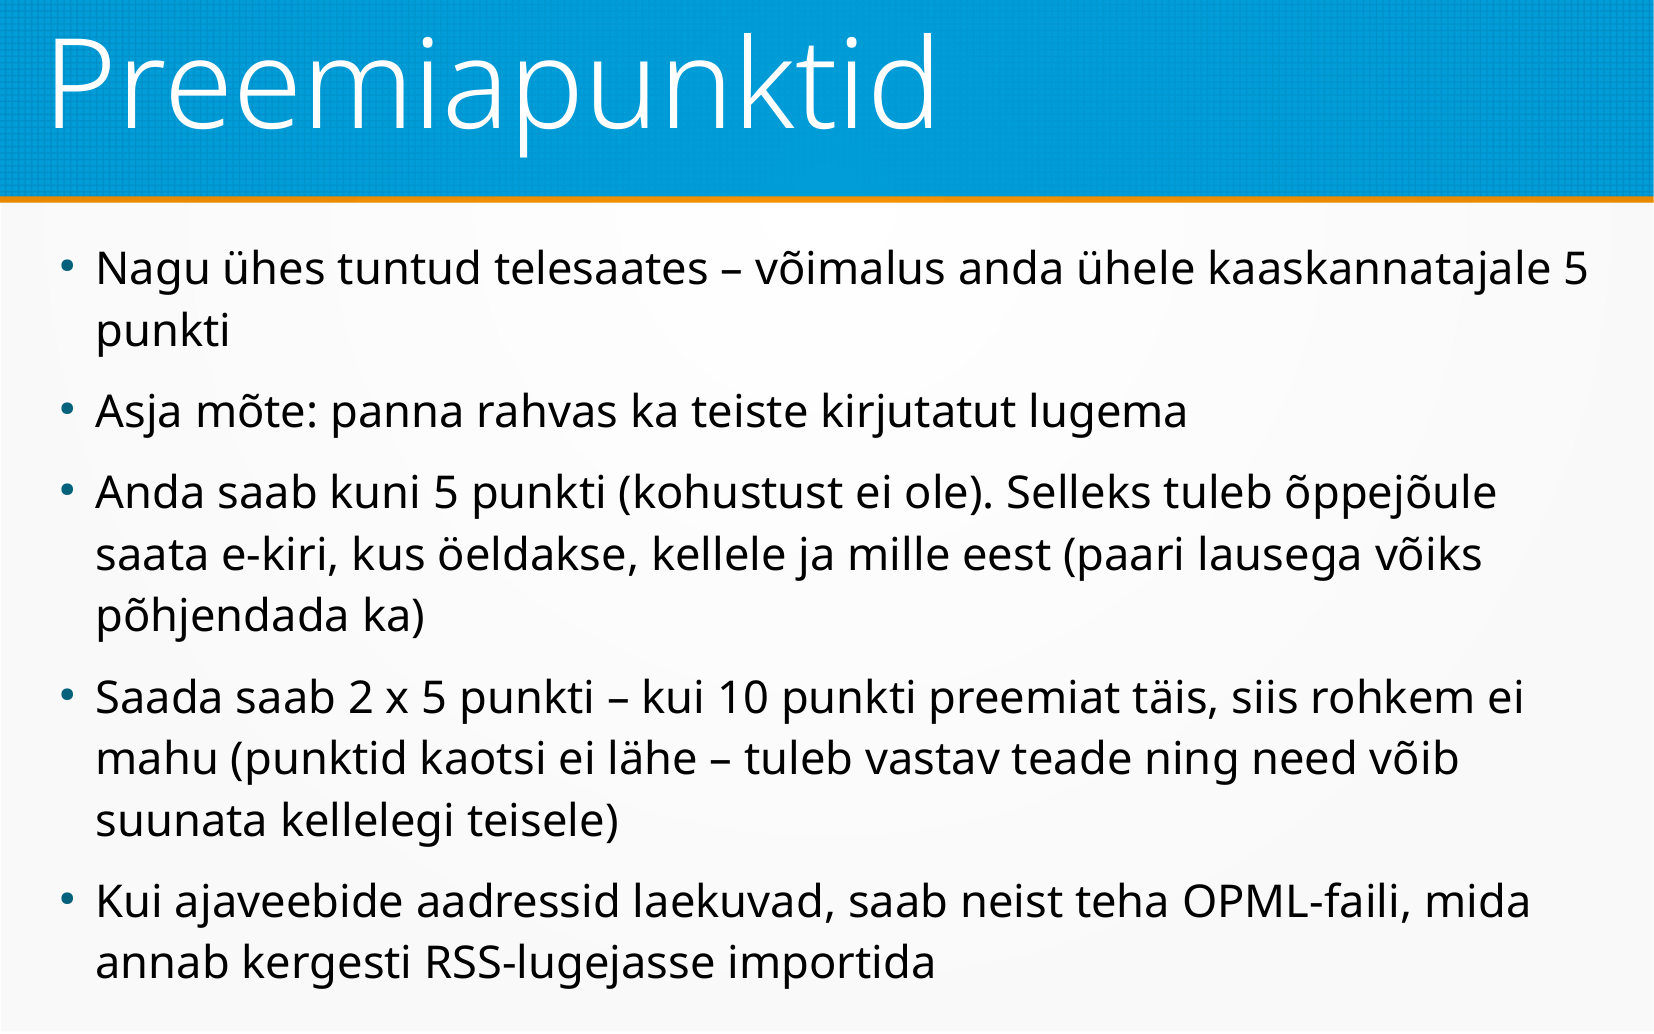

# Preemiapunktid
Nagu ühes tuntud telesaates – võimalus anda ühele kaaskannatajale 5 punkti
Asja mõte: panna rahvas ka teiste kirjutatut lugema
Anda saab kuni 5 punkti (kohustust ei ole). Selleks tuleb õppejõule saata e-kiri, kus öeldakse, kellele ja mille eest (paari lausega võiks põhjendada ka)
Saada saab 2 x 5 punkti – kui 10 punkti preemiat täis, siis rohkem ei mahu (punktid kaotsi ei lähe – tuleb vastav teade ning need võib suunata kellelegi teisele)
Kui ajaveebide aadressid laekuvad, saab neist teha OPML-faili, mida annab kergesti RSS-lugejasse importida